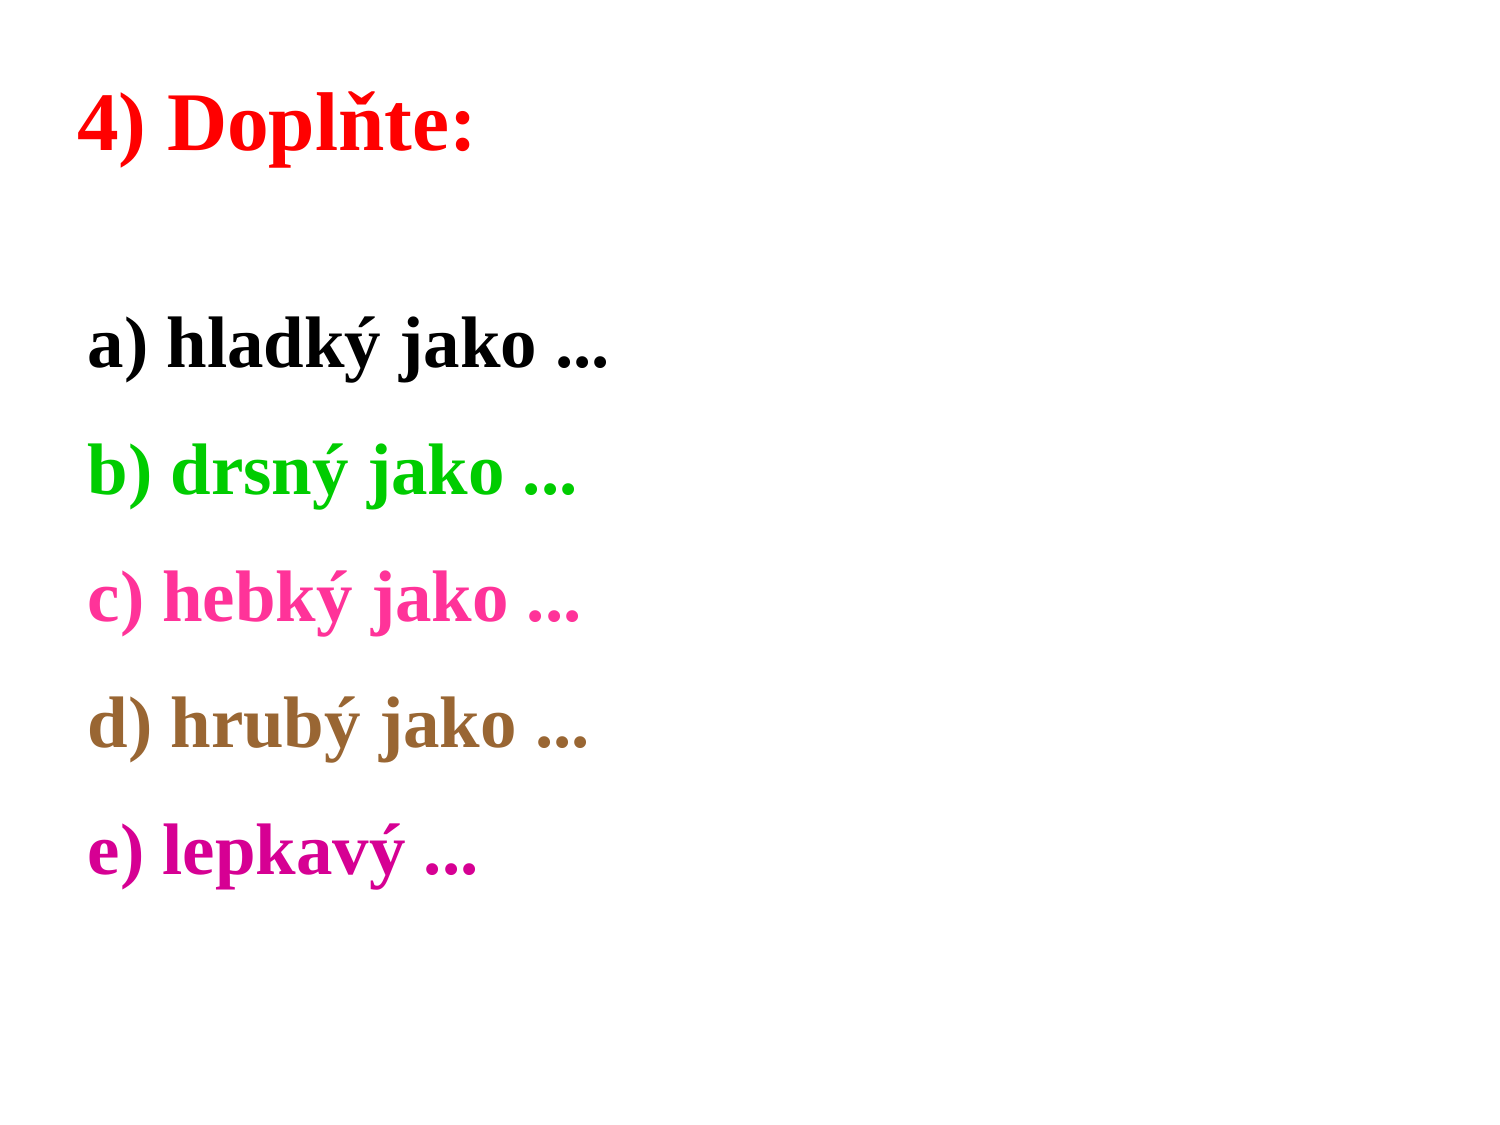

4) Doplňte:
 a) hladký jako ...
 b) drsný jako ...
 c) hebký jako ...
 d) hrubý jako ...
 e) lepkavý ...